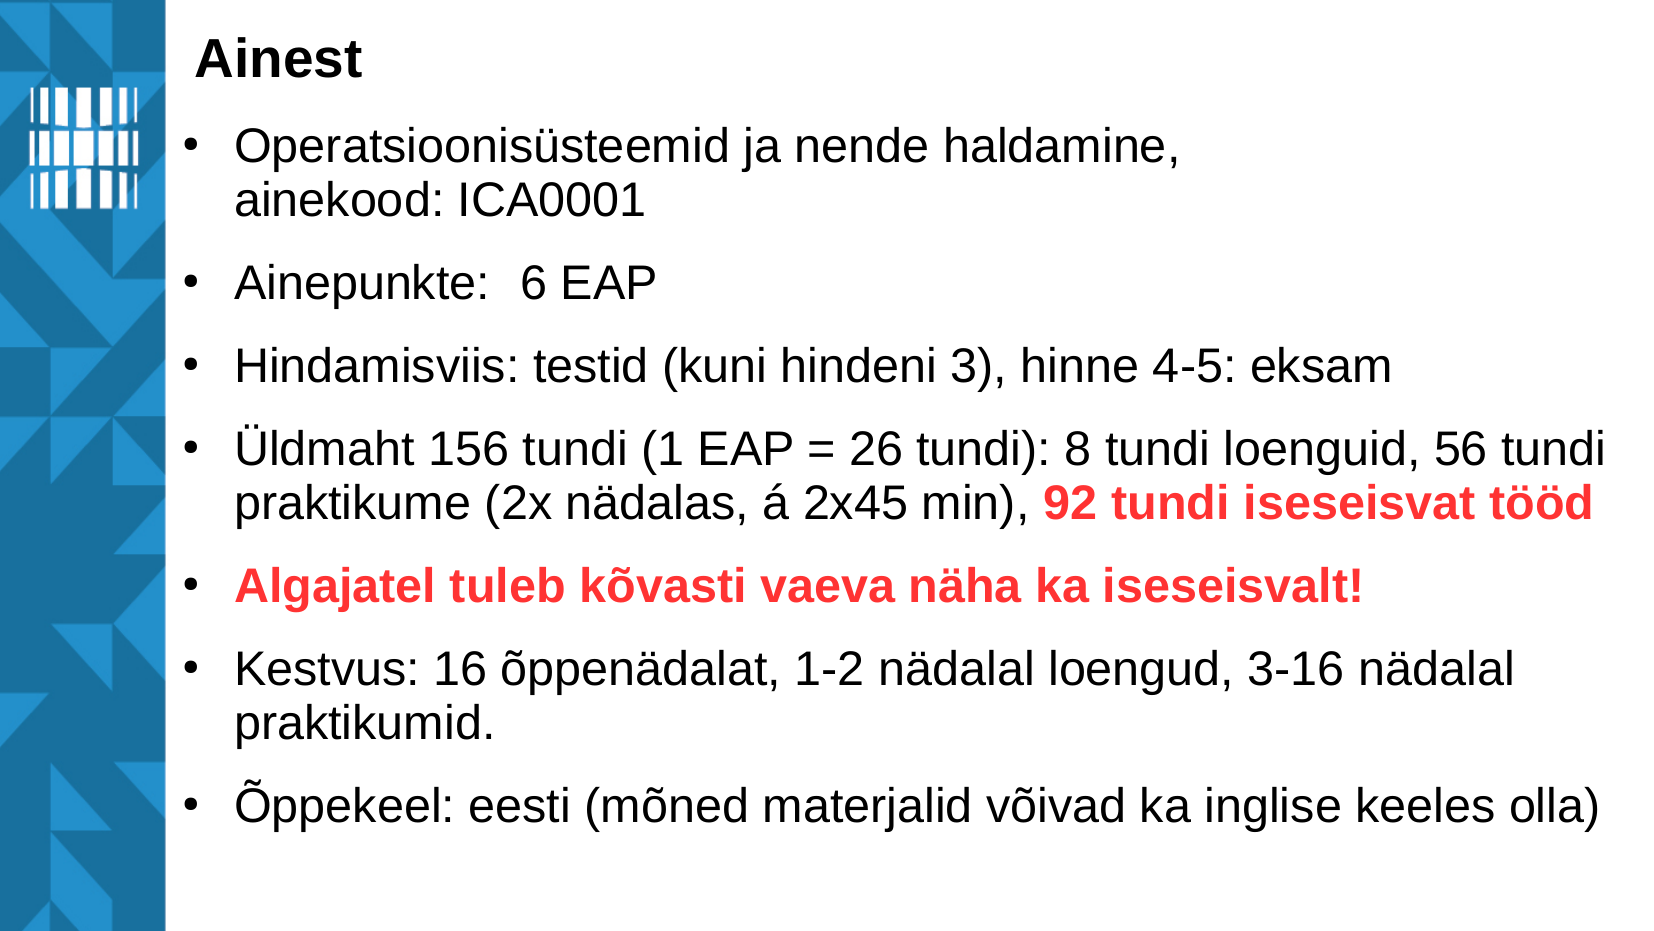

# Ainest
Operatsioonisüsteemid ja nende haldamine,
ainekood: ICA0001
Ainepunkte:	6 EAP
Hindamisviis: testid (kuni hindeni 3), hinne 4-5: eksam
Üldmaht 156 tundi (1 EAP = 26 tundi): 8 tundi loenguid, 56 tundi praktikume (2x nädalas, á 2x45 min), 92 tundi iseseisvat tööd
Algajatel tuleb kõvasti vaeva näha ka iseseisvalt!
Kestvus: 16 õppenädalat, 1-2 nädalal loengud, 3-16 nädalal praktikumid.
Õppekeel: eesti (mõned materjalid võivad ka inglise keeles olla)
3